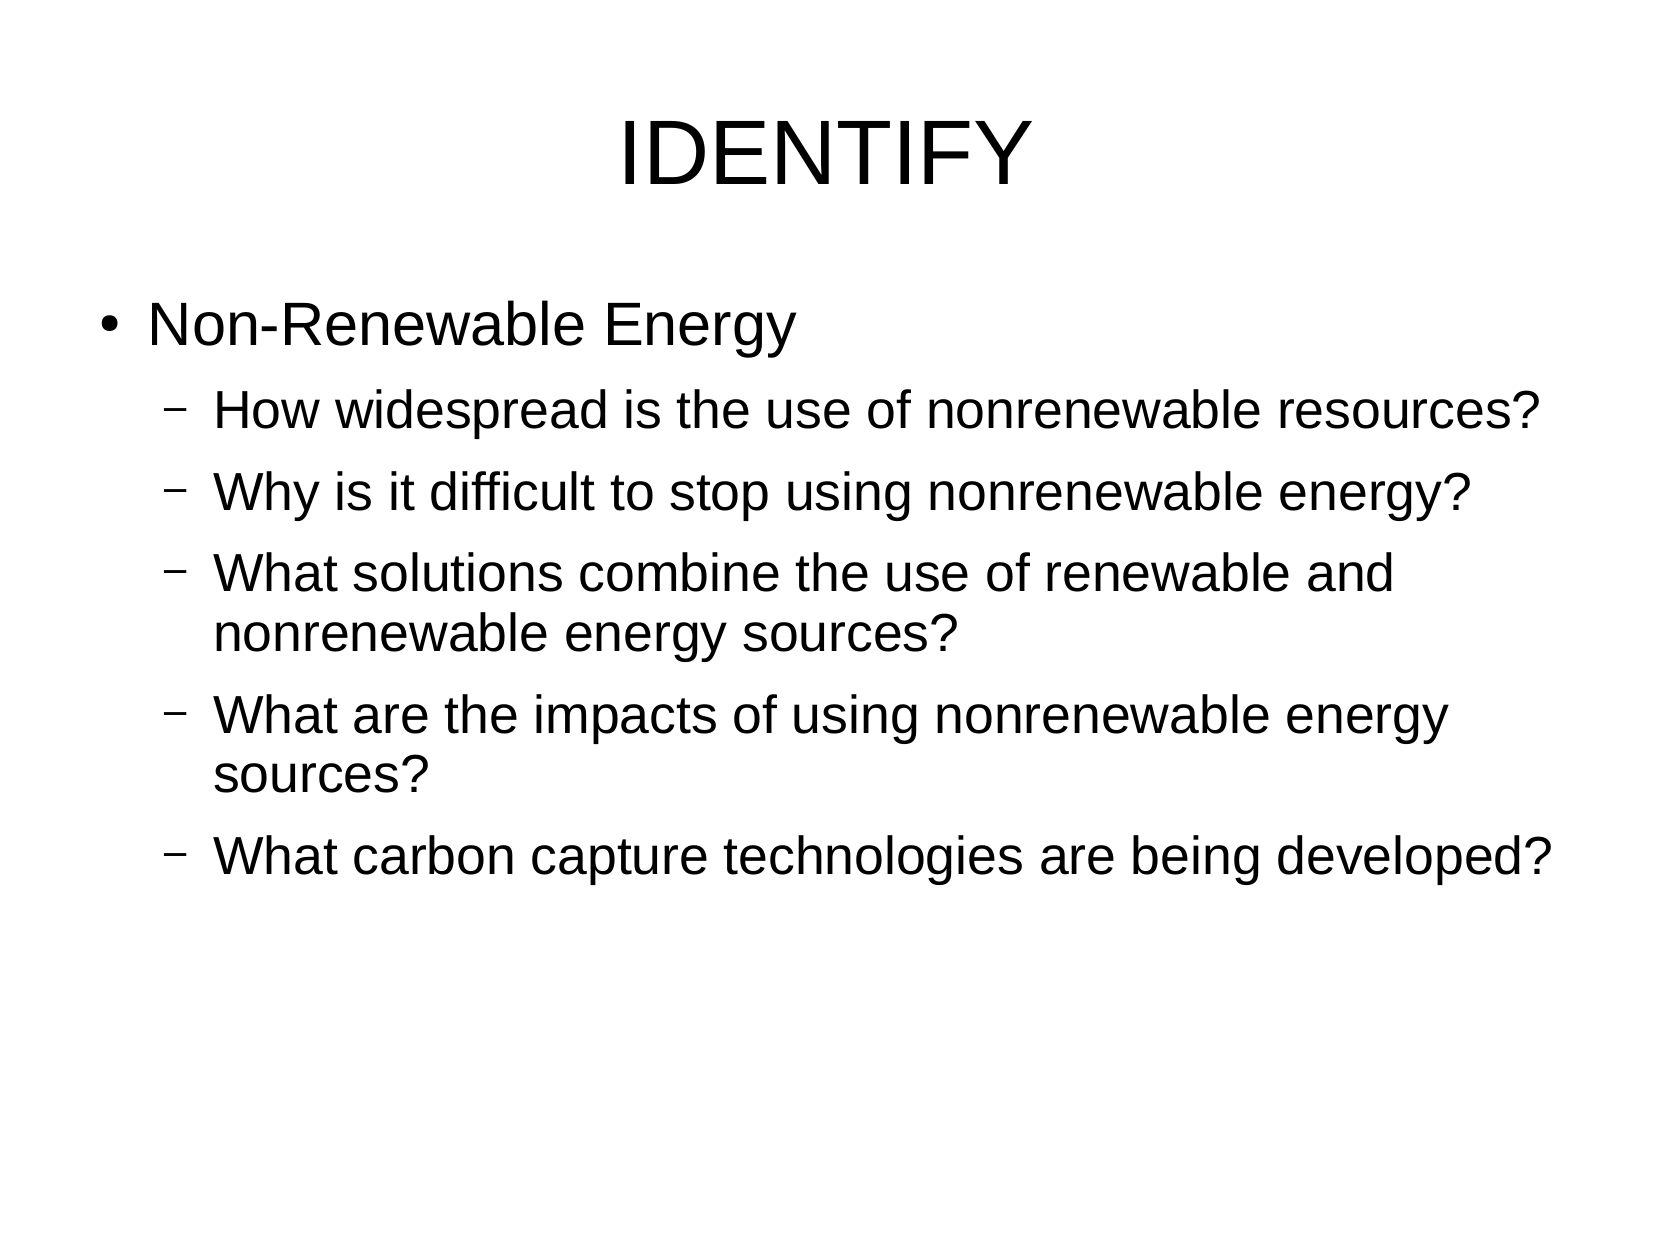

# IDENTIFY
Non-Renewable Energy
How widespread is the use of nonrenewable resources?
Why is it difficult to stop using nonrenewable energy?
What solutions combine the use of renewable and nonrenewable energy sources?
What are the impacts of using nonrenewable energy sources?
What carbon capture technologies are being developed?